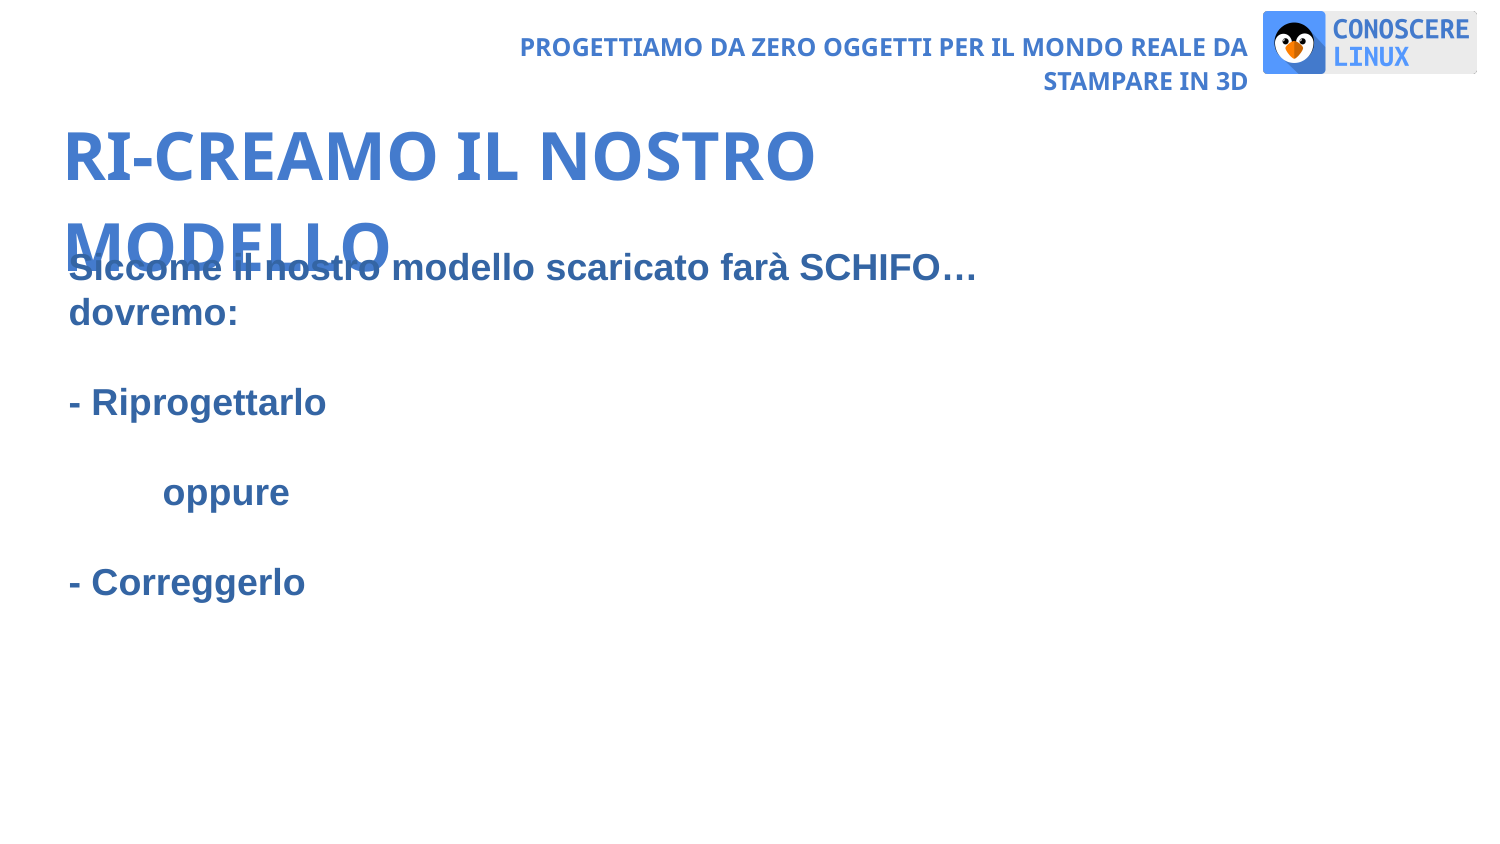

PROGETTIAMO DA ZERO OGGETTI PER IL MONDO REALE DA STAMPARE IN 3D
RI-CREAMO IL NOSTRO MODELLO
# Siccome il nostro modello scaricato farà SCHIFO… dovremo: - Riprogettarlo oppure - Correggerlo